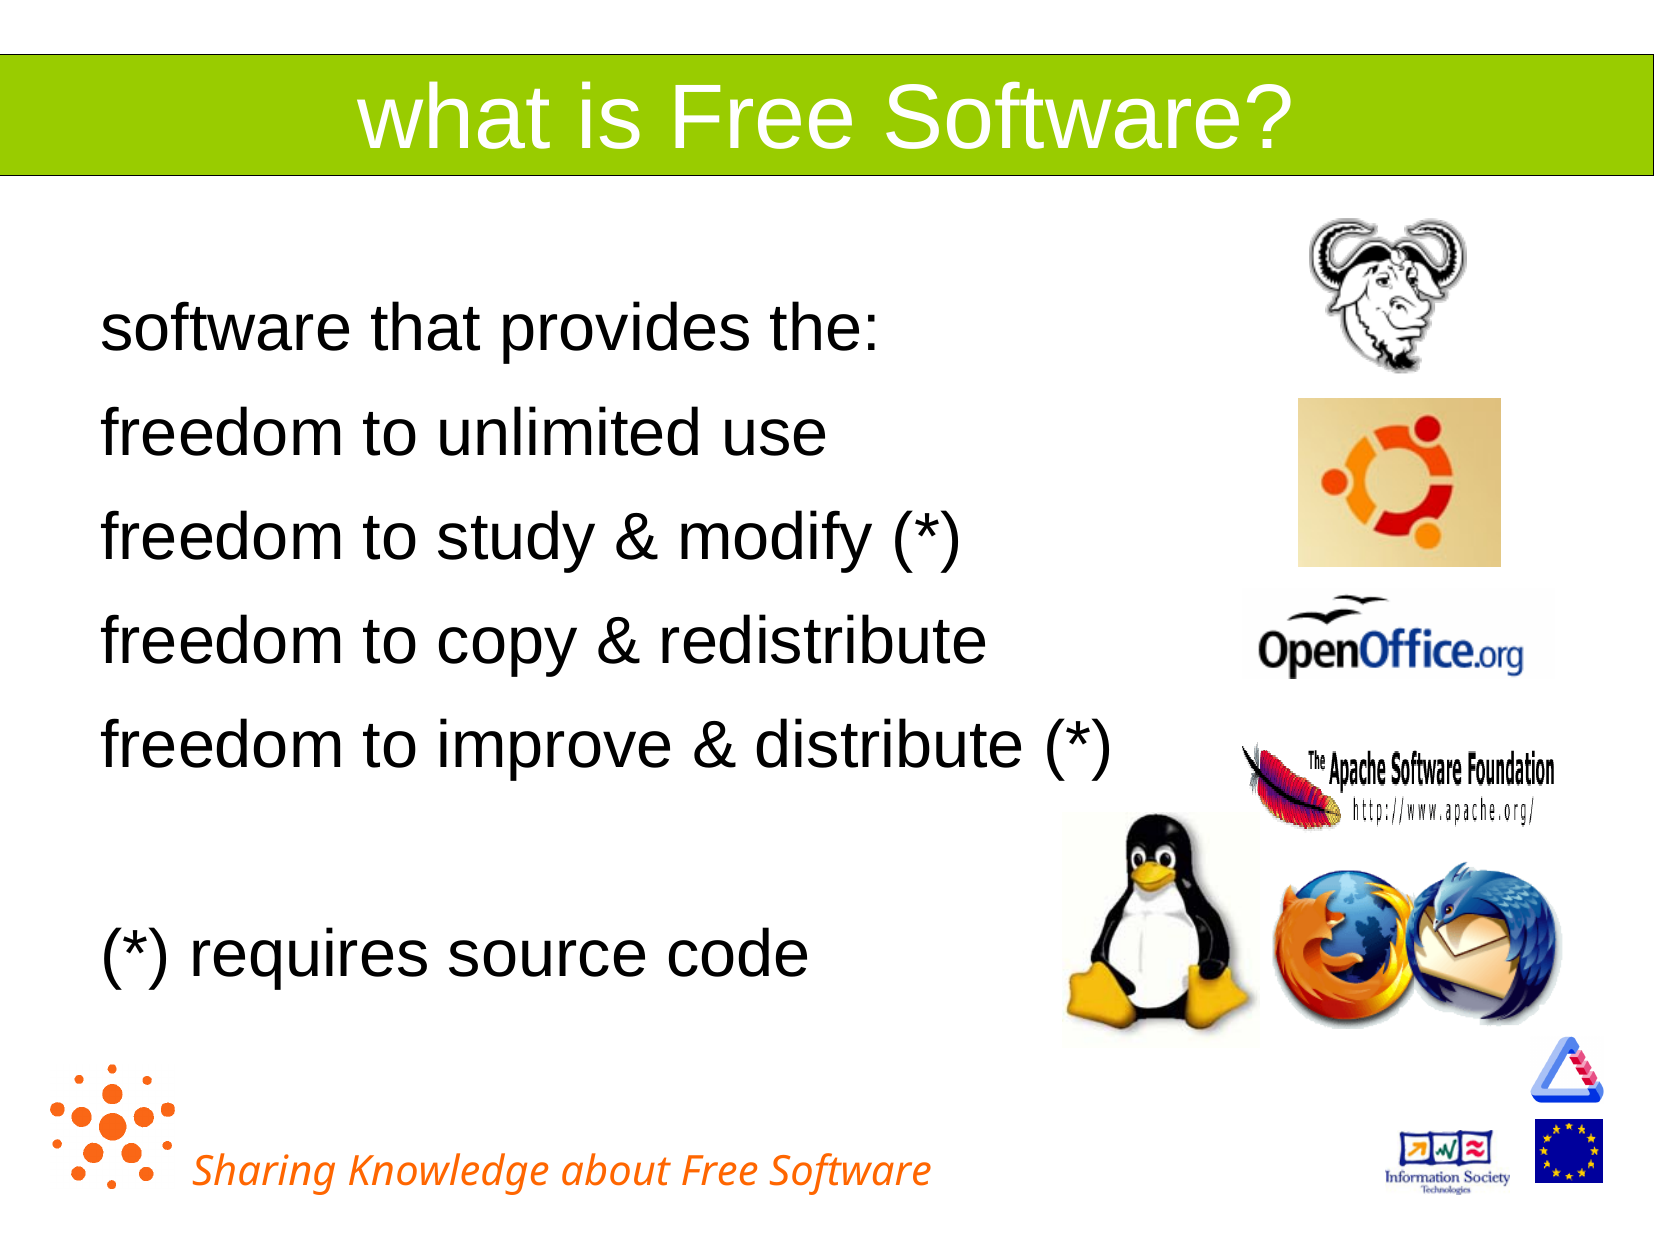

# what is Free Software?
software that provides the:
freedom to unlimited use
freedom to study & modify (*)
freedom to copy & redistribute
freedom to improve & distribute (*)
(*) requires source code